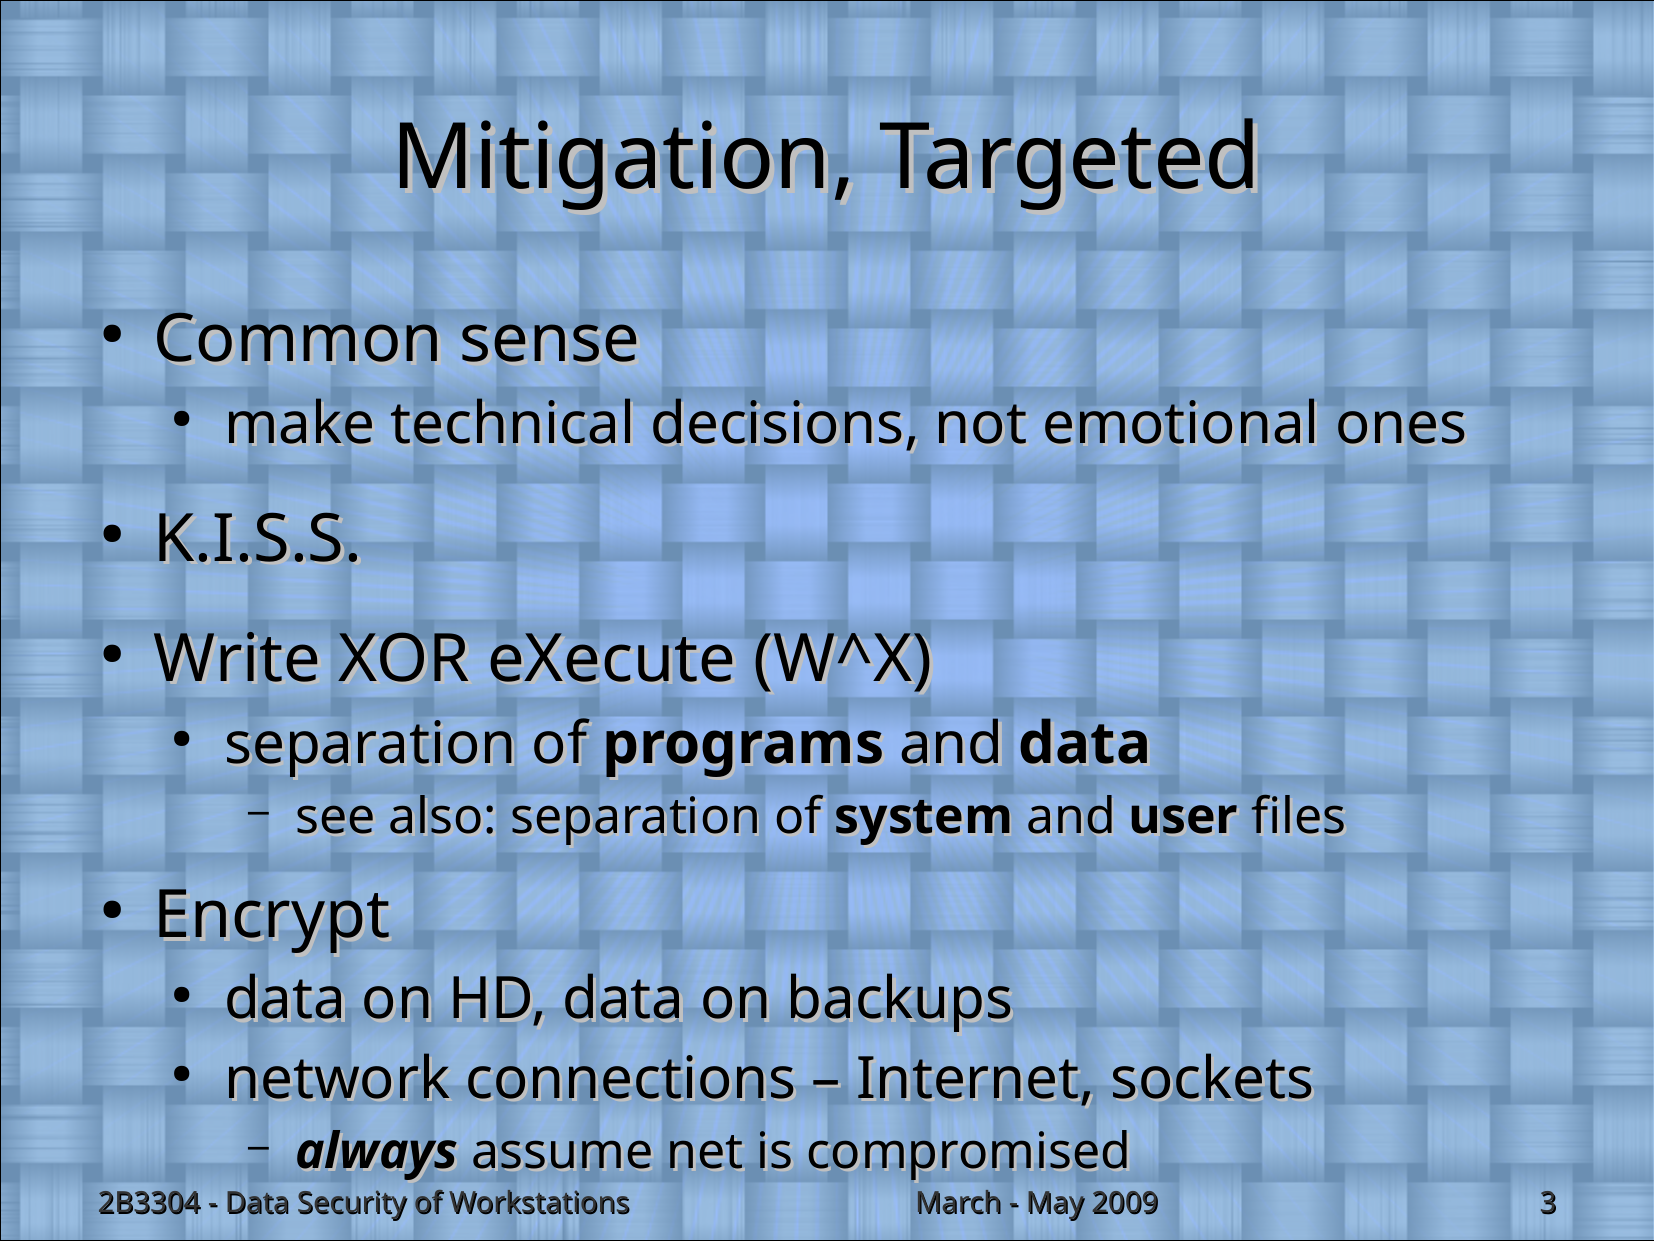

# Mitigation, Targeted
Common sense
make technical decisions, not emotional ones
K.I.S.S.
Write XOR eXecute (W^X)
separation of programs and data
see also: separation of system and user files
Encrypt
data on HD, data on backups
network connections – Internet, sockets
always assume net is compromised